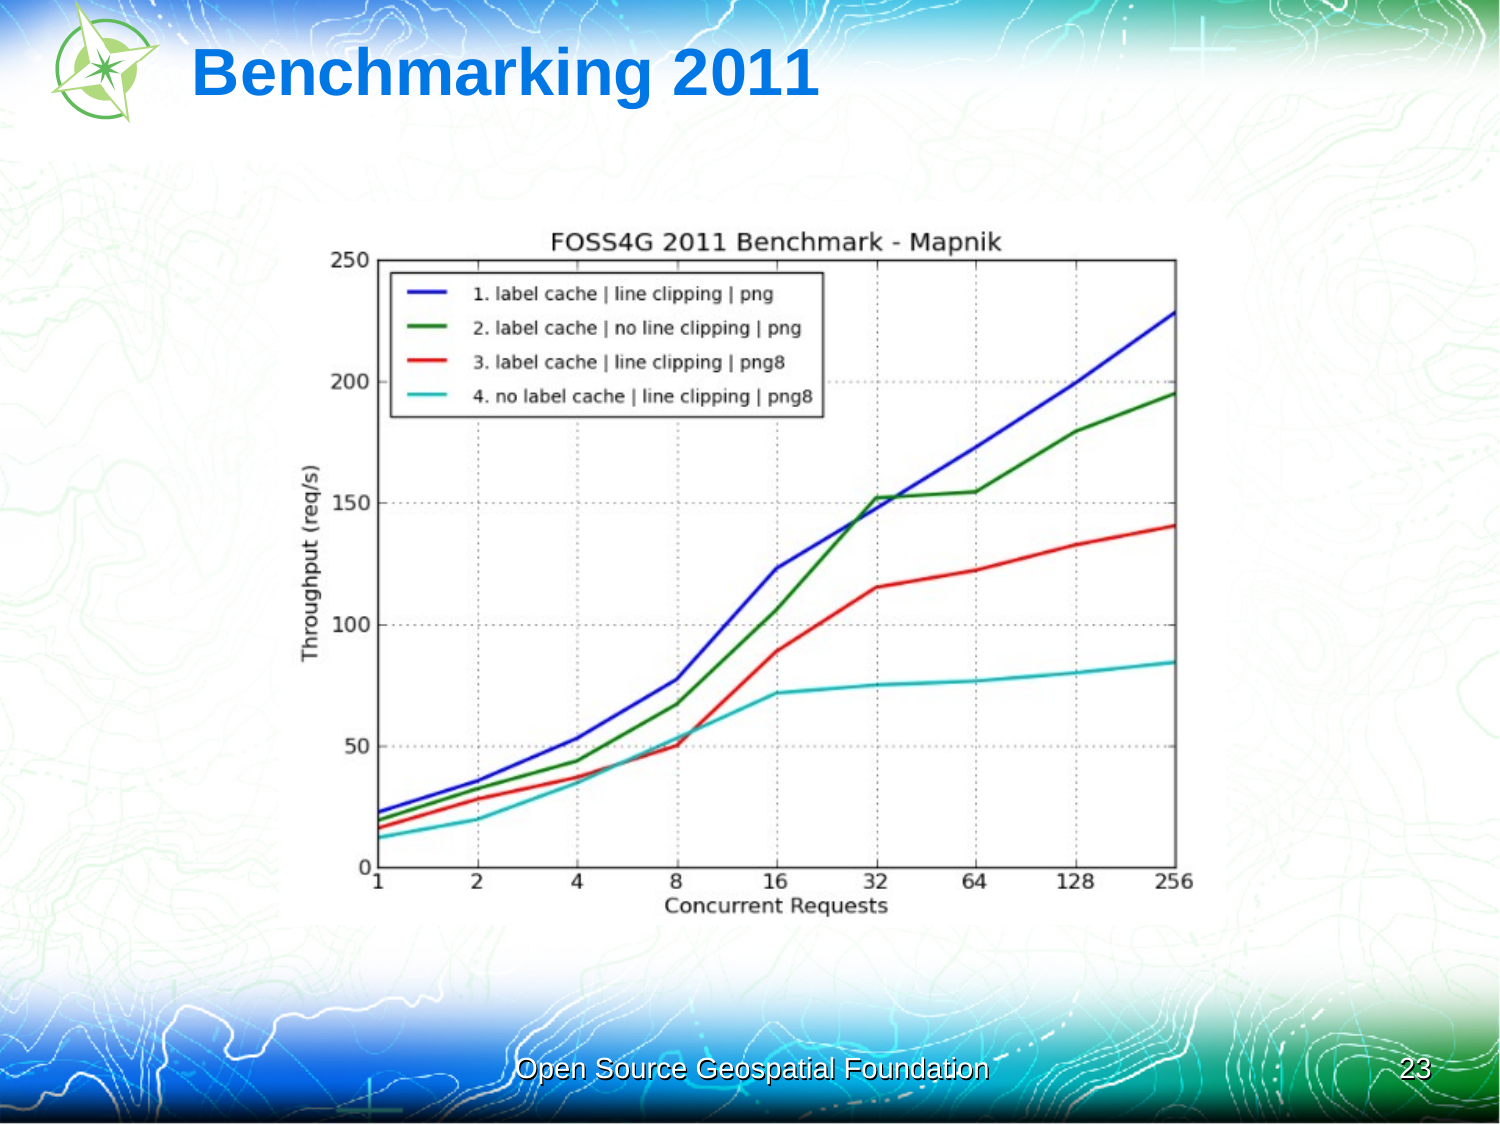

# Benchmarking 2011
Open Source Geospatial Foundation